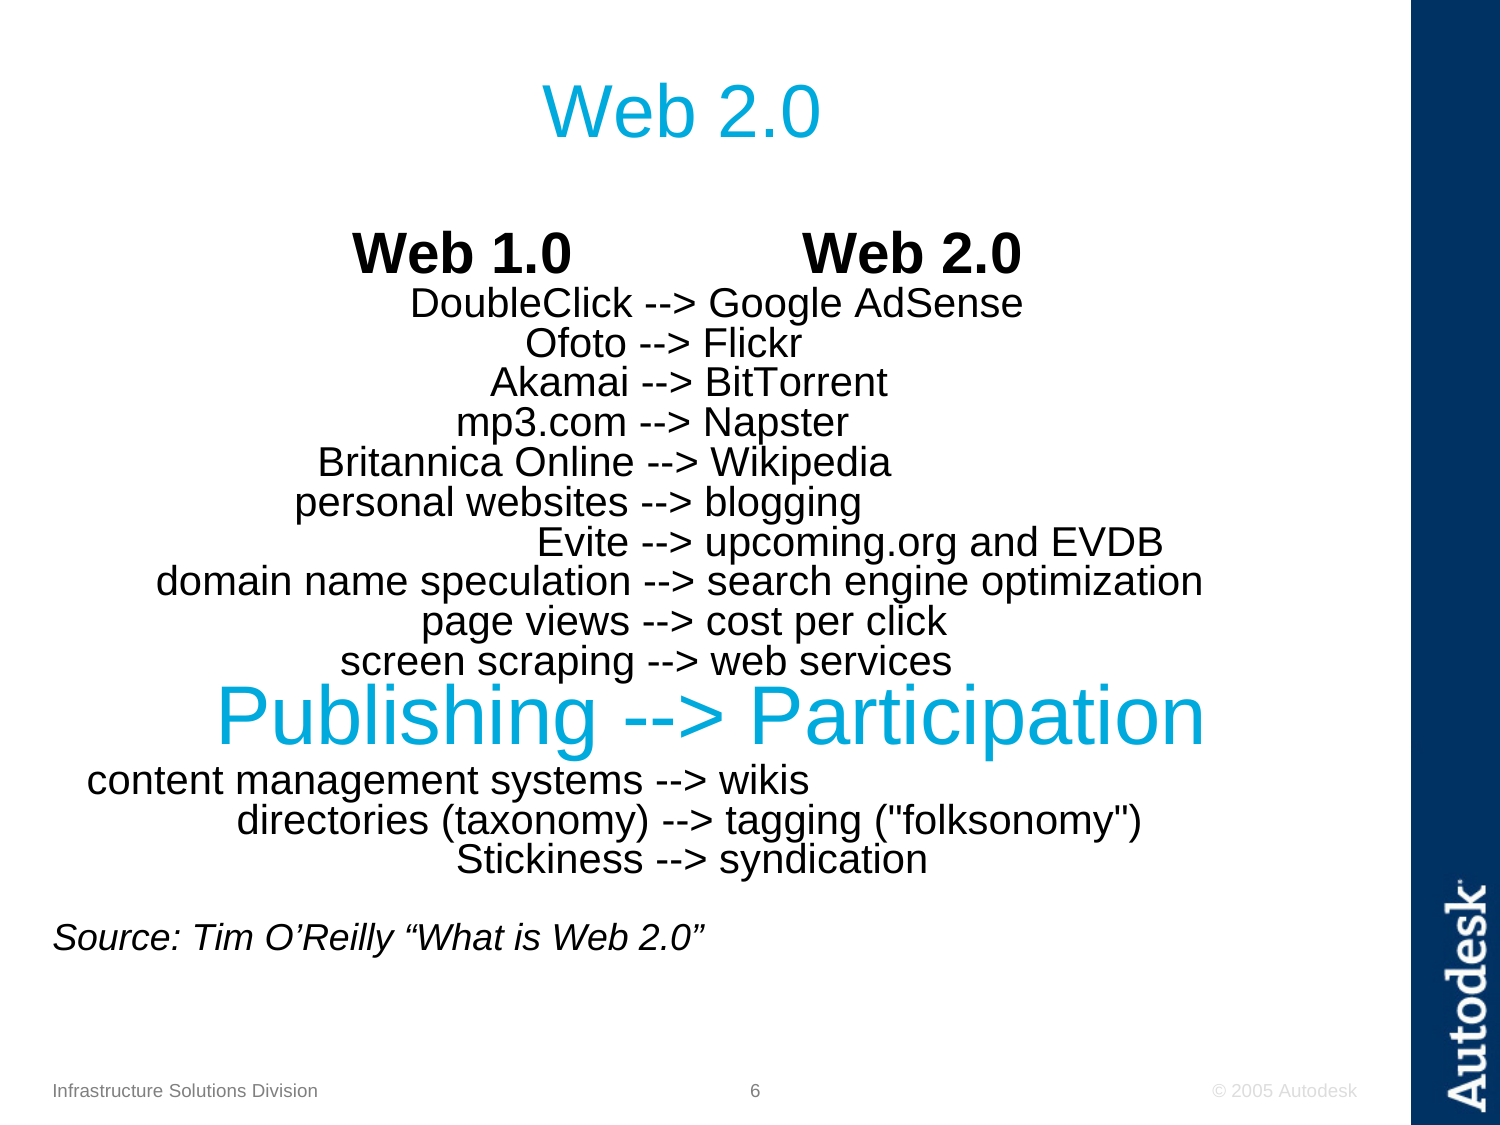

# Web 2.0
	 	Web 1.0 		Web 2.0
		 DoubleClick --> Google AdSense
			 Ofoto --> Flickr
		 Akamai --> BitTorrent
		 mp3.com --> Napster
	 Britannica Online --> Wikipedia
	 personal websites --> blogging
			 Evite --> upcoming.org and EVDB
 domain name speculation --> search engine optimization
		 page views --> cost per click
	 screen scraping --> web services
 Publishing --> Participation
 content management systems --> wikis
 	 directories (taxonomy) --> tagging ("folksonomy")
		 Stickiness --> syndication
Source: Tim O’Reilly “What is Web 2.0”